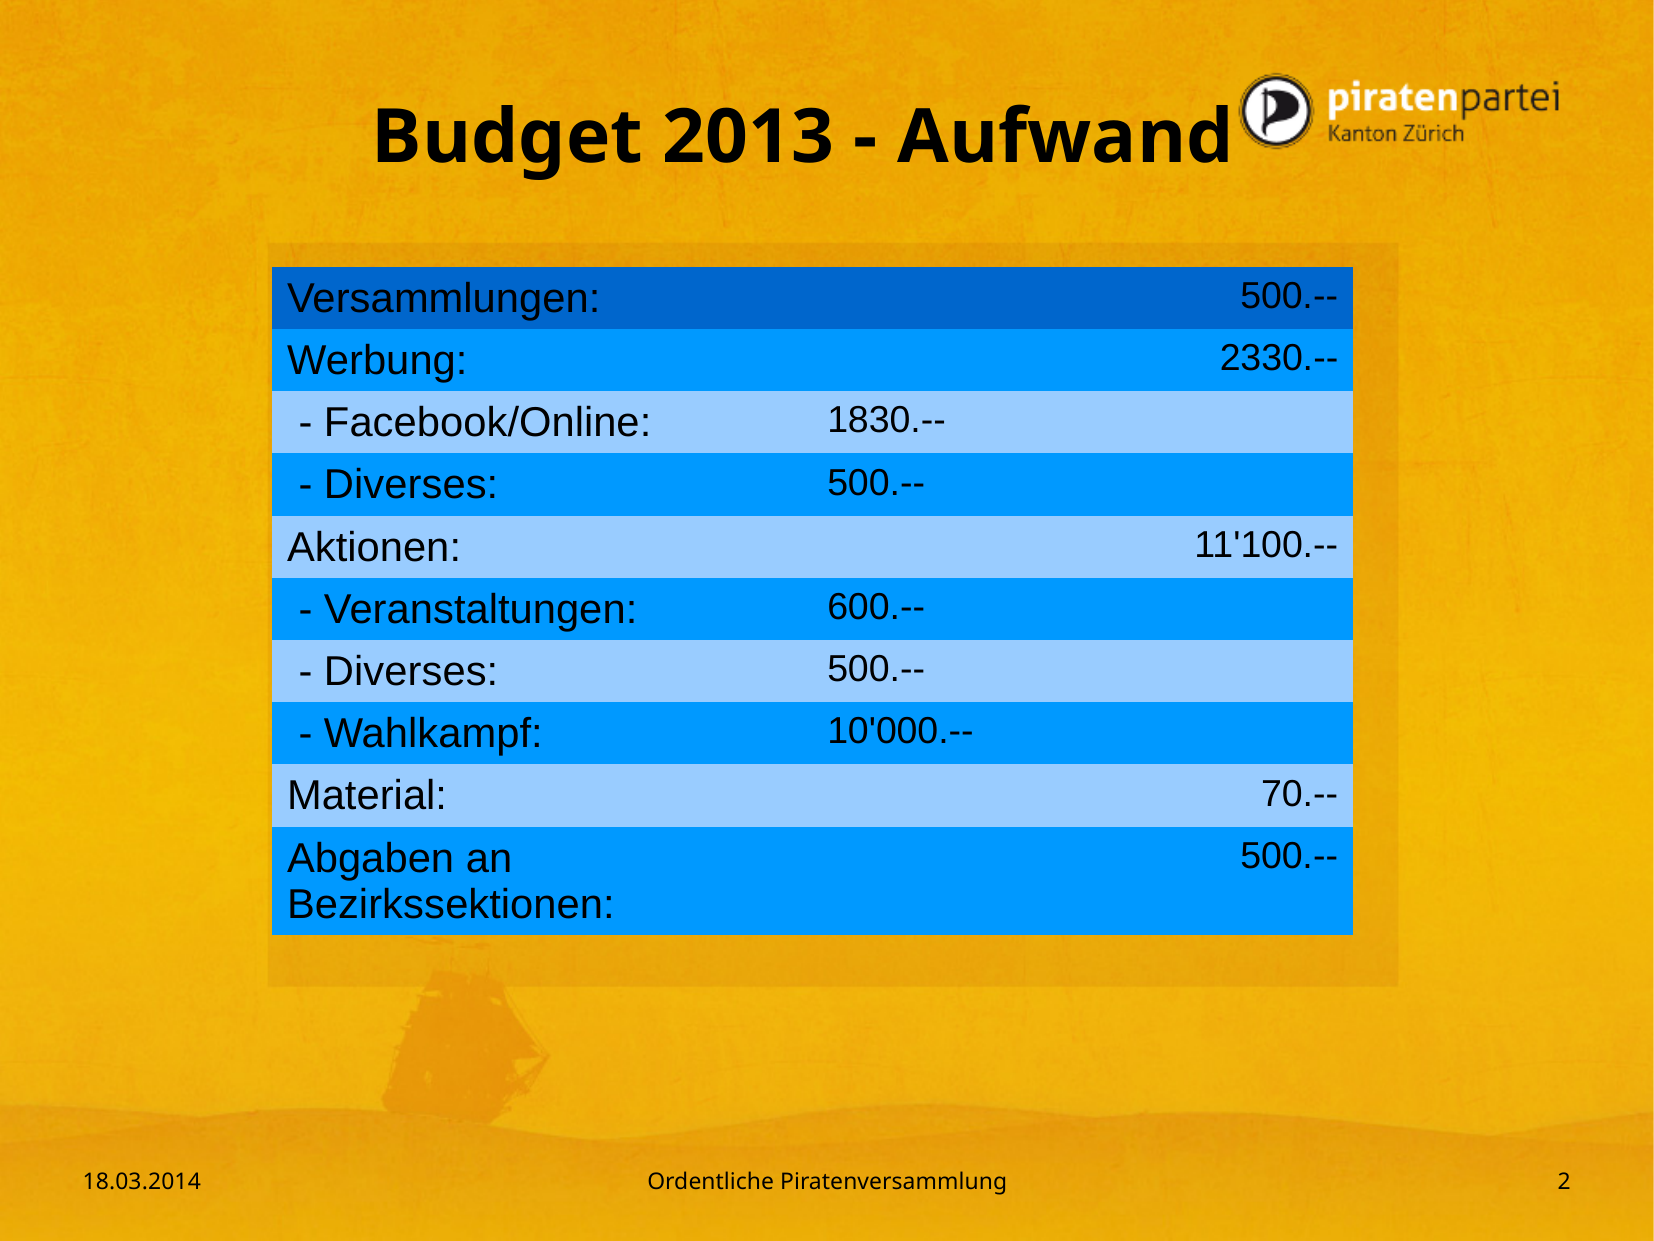

# Budget 2013 - Aufwand
| Versammlungen: | 500.-- |
| --- | --- |
| Werbung: | 2330.-- |
| - Facebook/Online: | 1830.-- |
| - Diverses: | 500.-- |
| Aktionen: | 11'100.-- |
| - Veranstaltungen: | 600.-- |
| - Diverses: | 500.-- |
| - Wahlkampf: | 10'000.-- |
| Material: | 70.-- |
| Abgaben an Bezirkssektionen: | 500.-- |
2010-10-21
Gründungsversammlung Piratenpartei Zürich
2